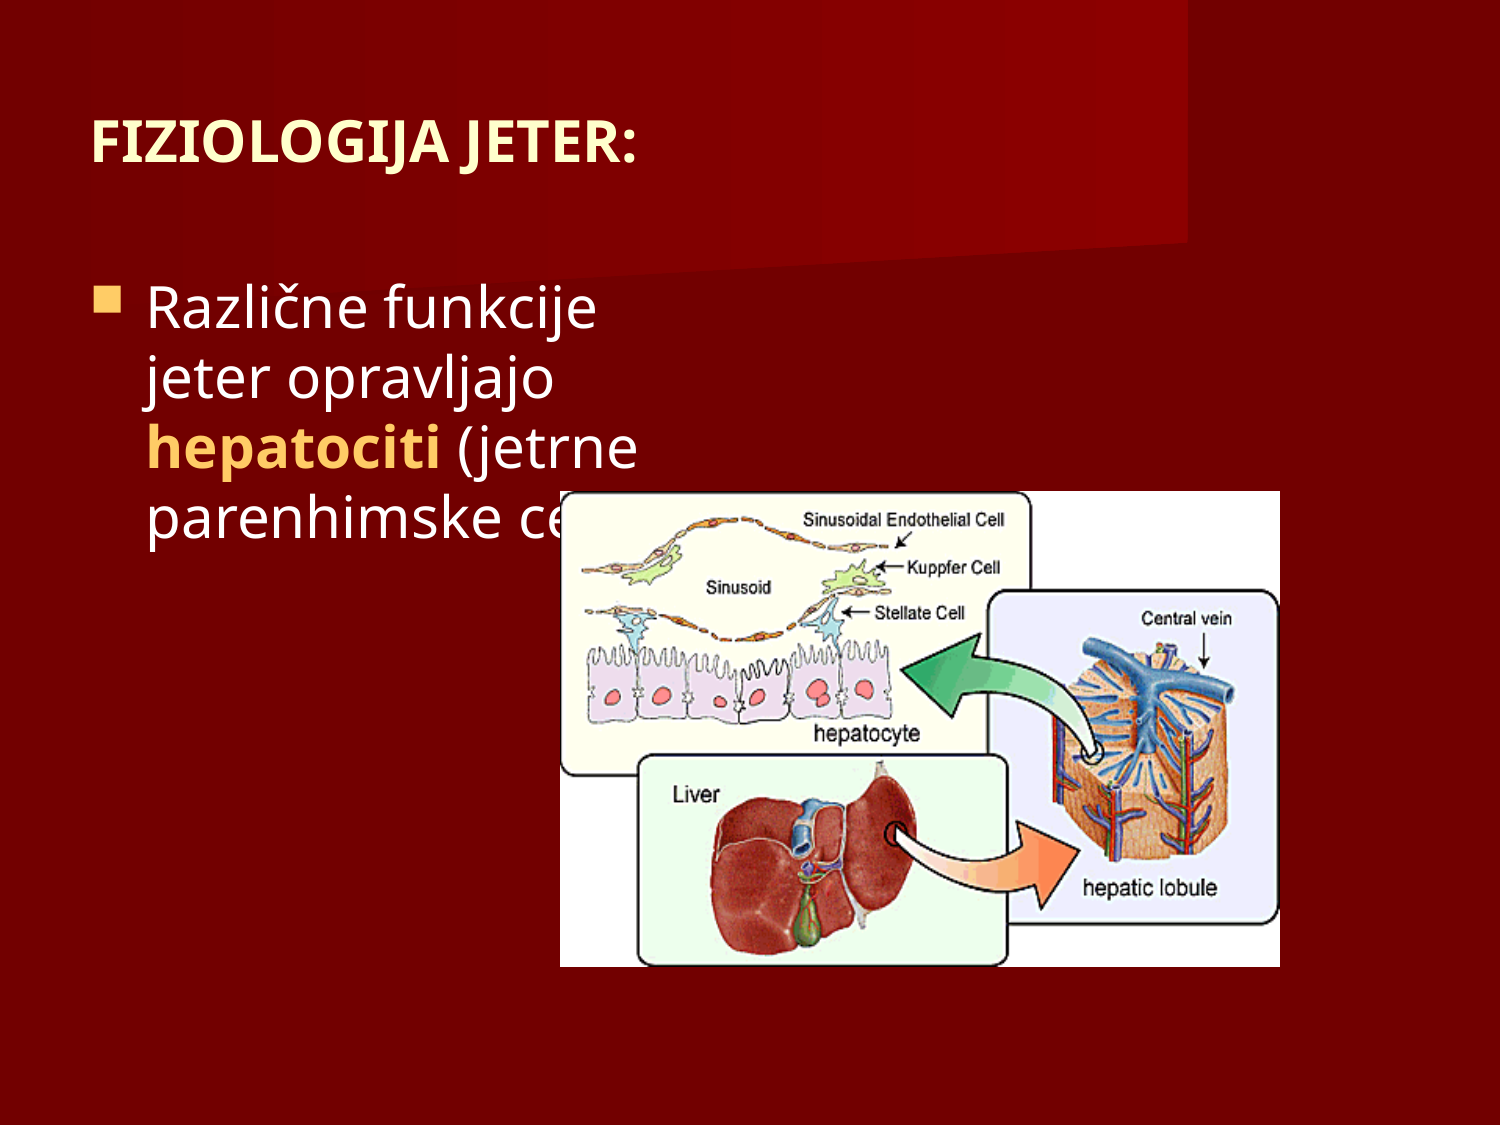

FIZIOLOGIJA JETER:
Različne funkcije jeter opravljajo hepatociti (jetrne parenhimske celice).